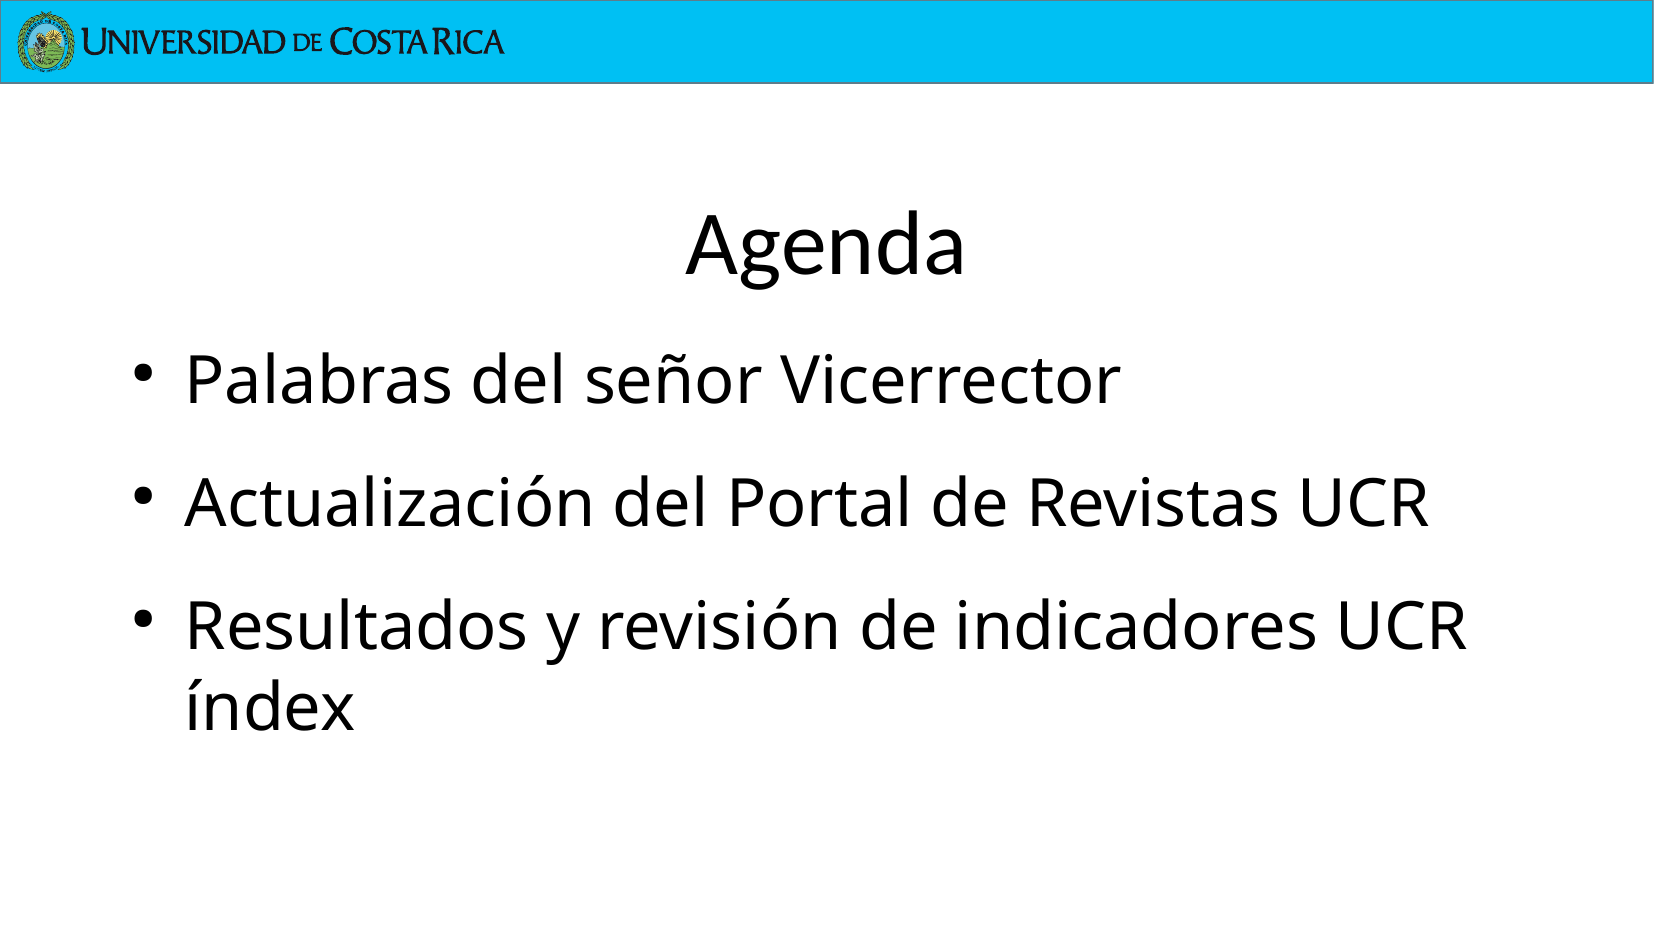

# Agenda
Palabras del señor Vicerrector
Actualización del Portal de Revistas UCR
Resultados y revisión de indicadores UCR índex